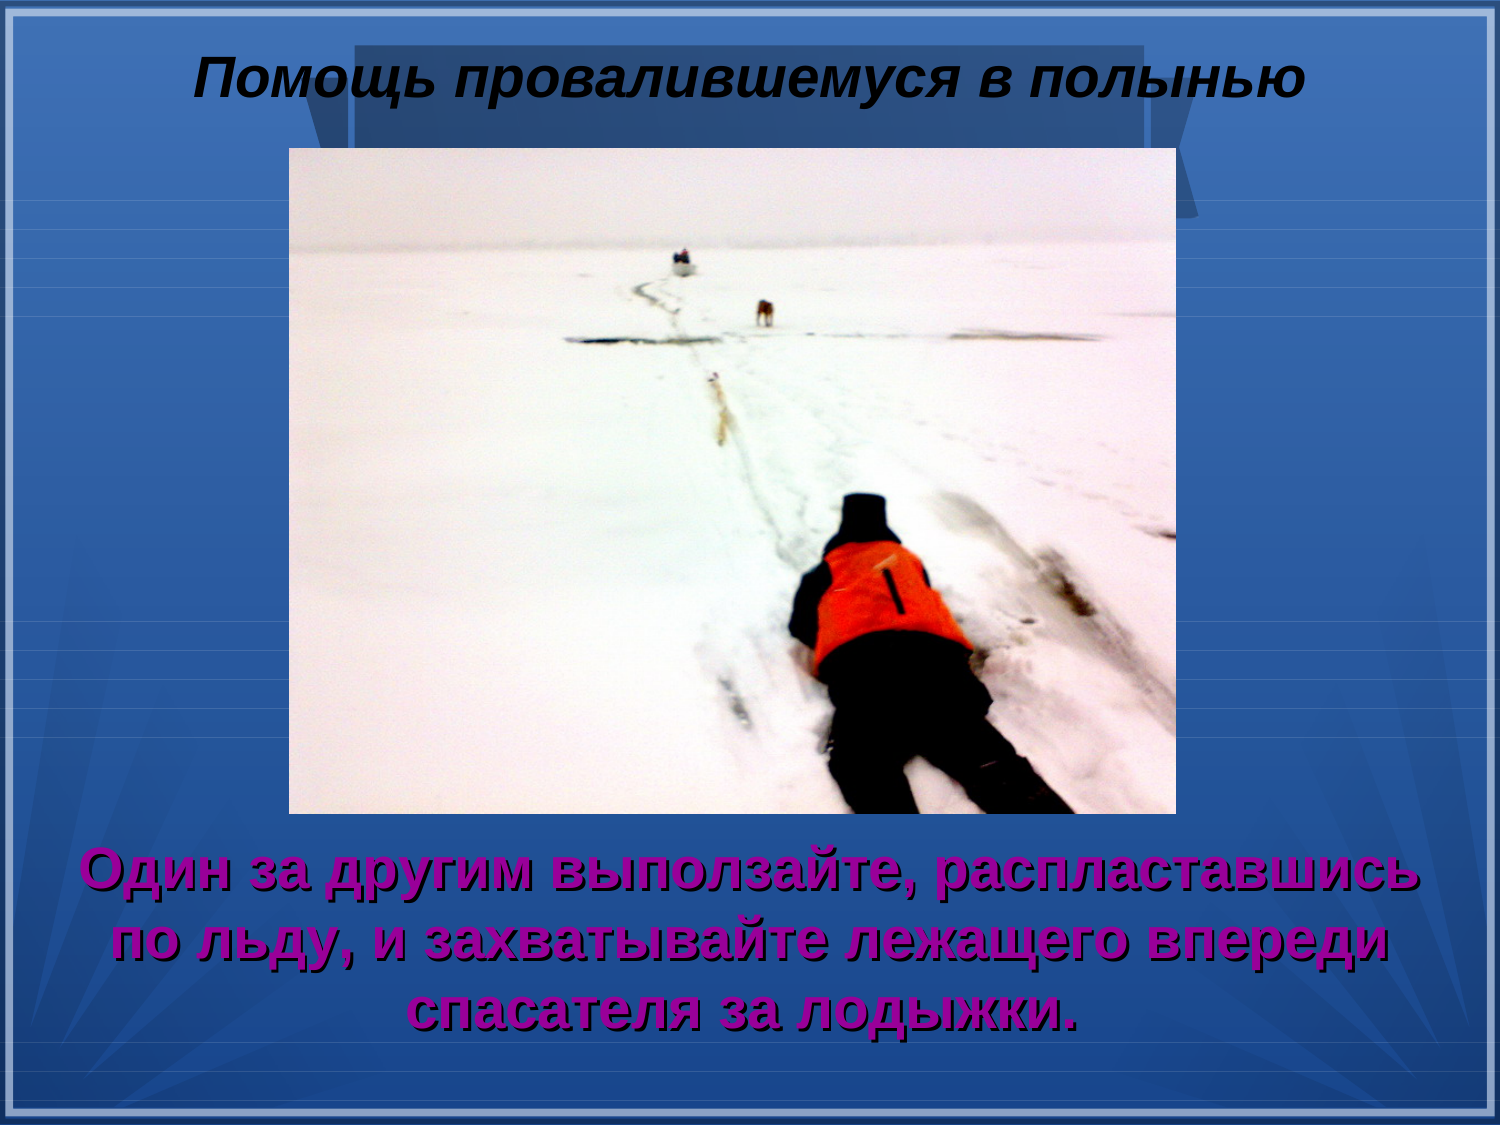

Помощь провалившемуся в полынью
Один за другим выползайте, распластавшись по льду, и захватывайте лежащего впереди спасателя за лодыжки.